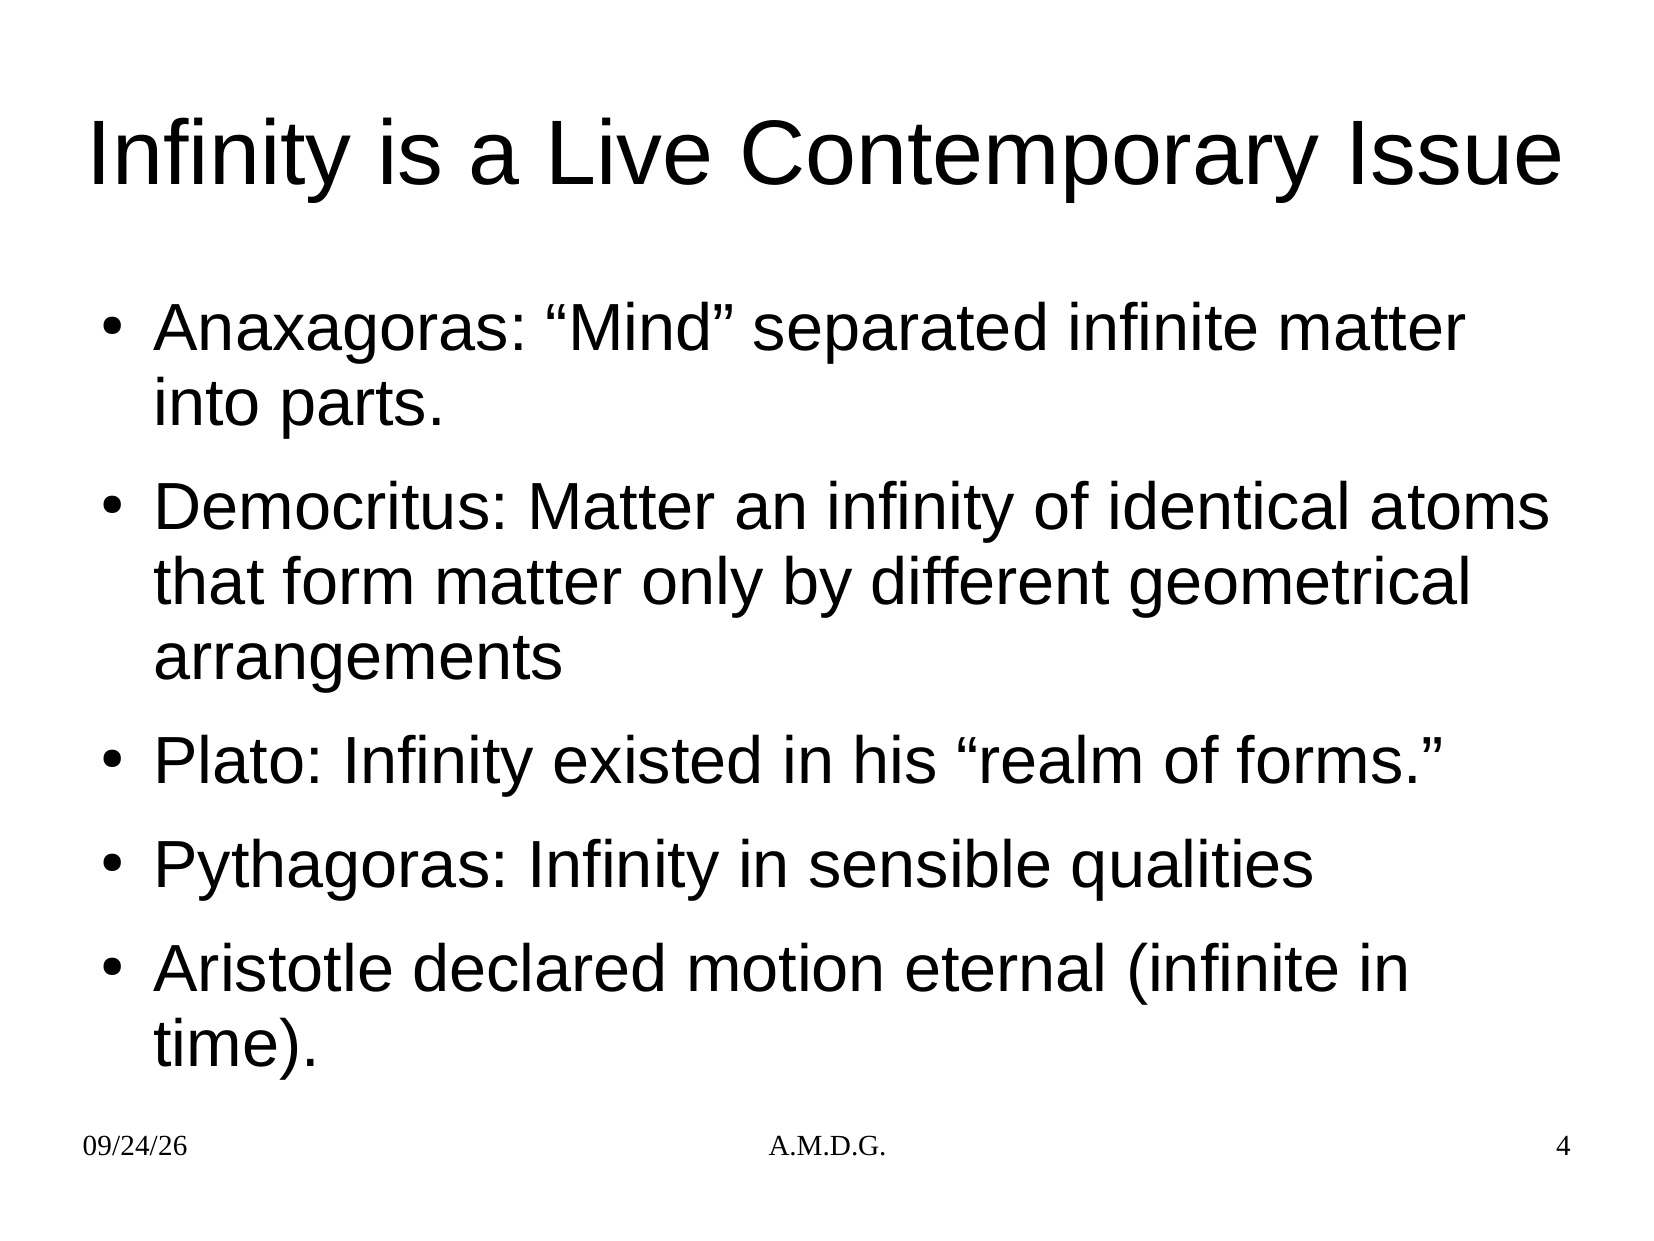

# Infinity is a Live Contemporary Issue
Anaxagoras: “Mind” separated infinite matter into parts.
Democritus: Matter an infinity of identical atoms that form matter only by different geometrical arrangements
Plato: Infinity existed in his “realm of forms.”
Pythagoras: Infinity in sensible qualities
Aristotle declared motion eternal (infinite in time).
`
A.M.D.G.
4